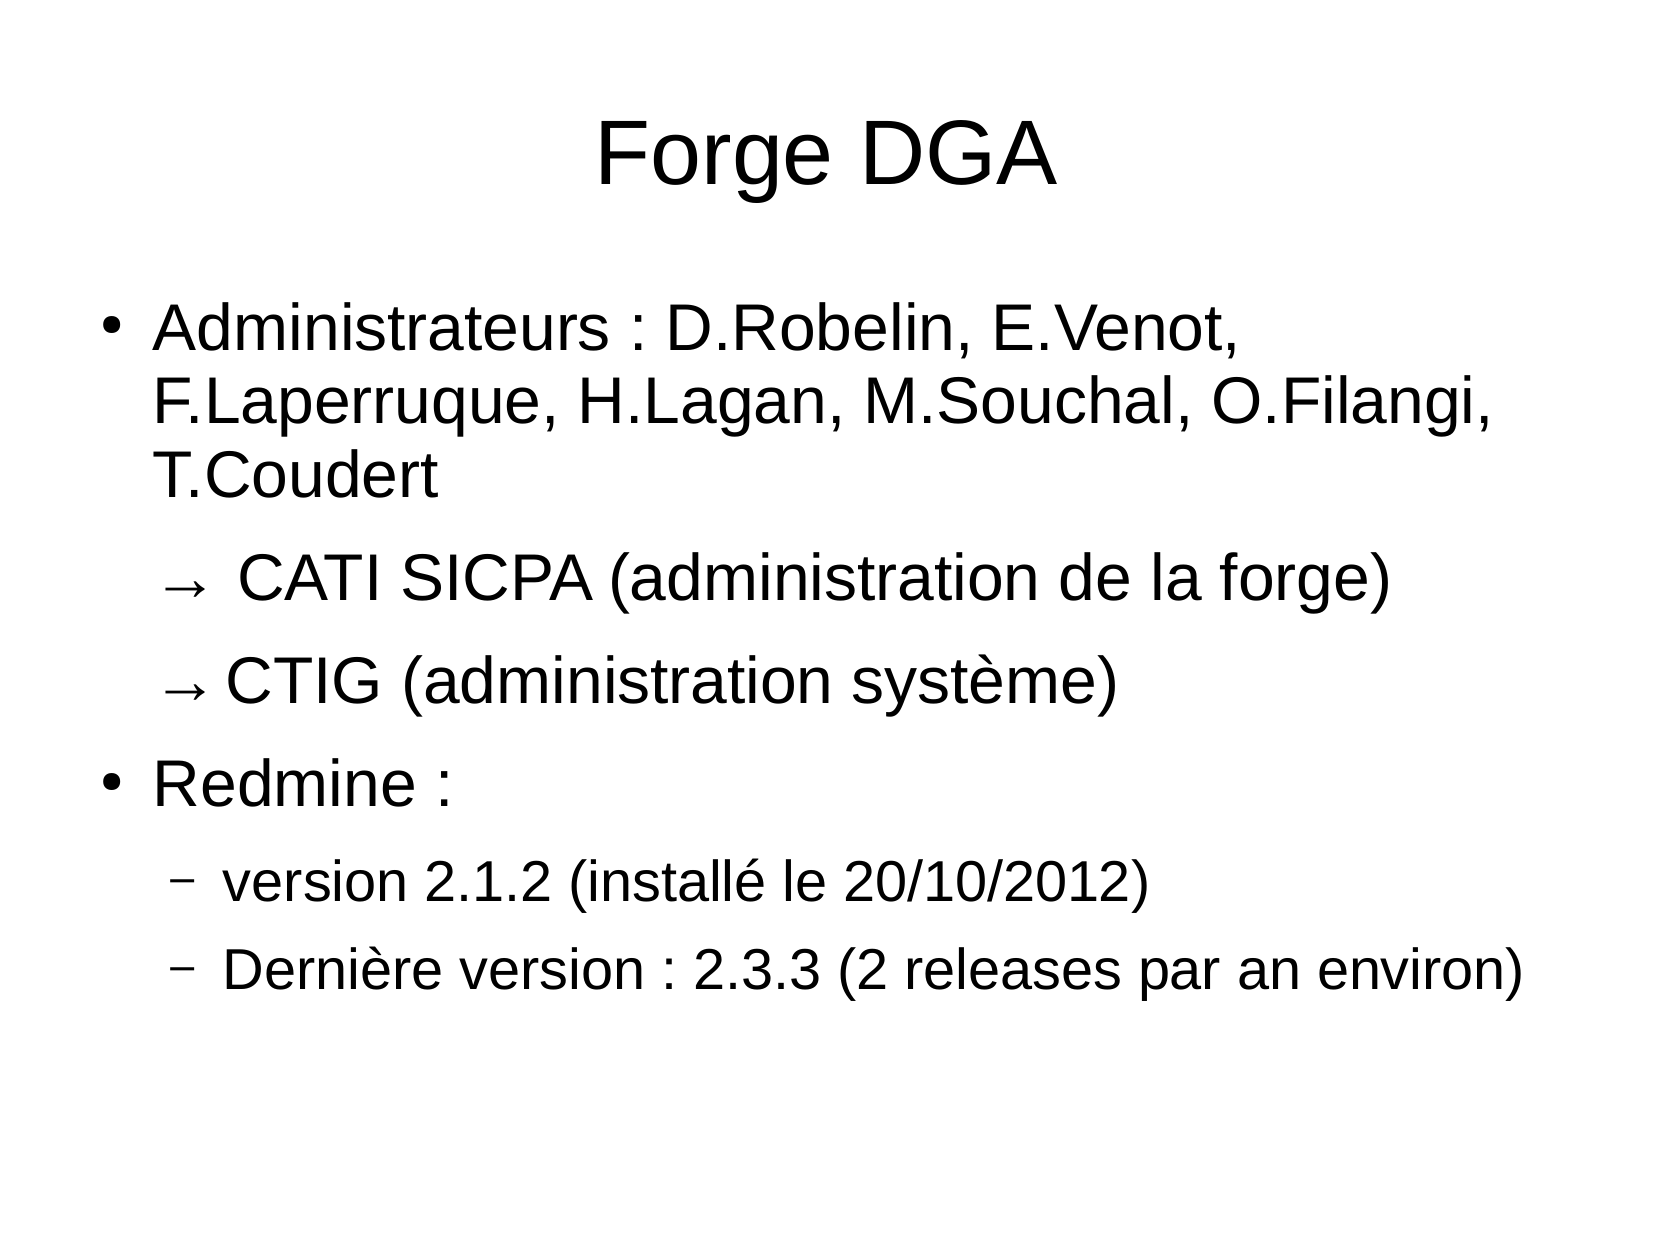

# Forge DGA
Administrateurs : D.Robelin, E.Venot, F.Laperruque, H.Lagan, M.Souchal, O.Filangi, T.Coudert
→ CATI SICPA (administration de la forge)
→	CTIG (administration système)
Redmine :
version 2.1.2 (installé le 20/10/2012)
Dernière version : 2.3.3 (2 releases par an environ)